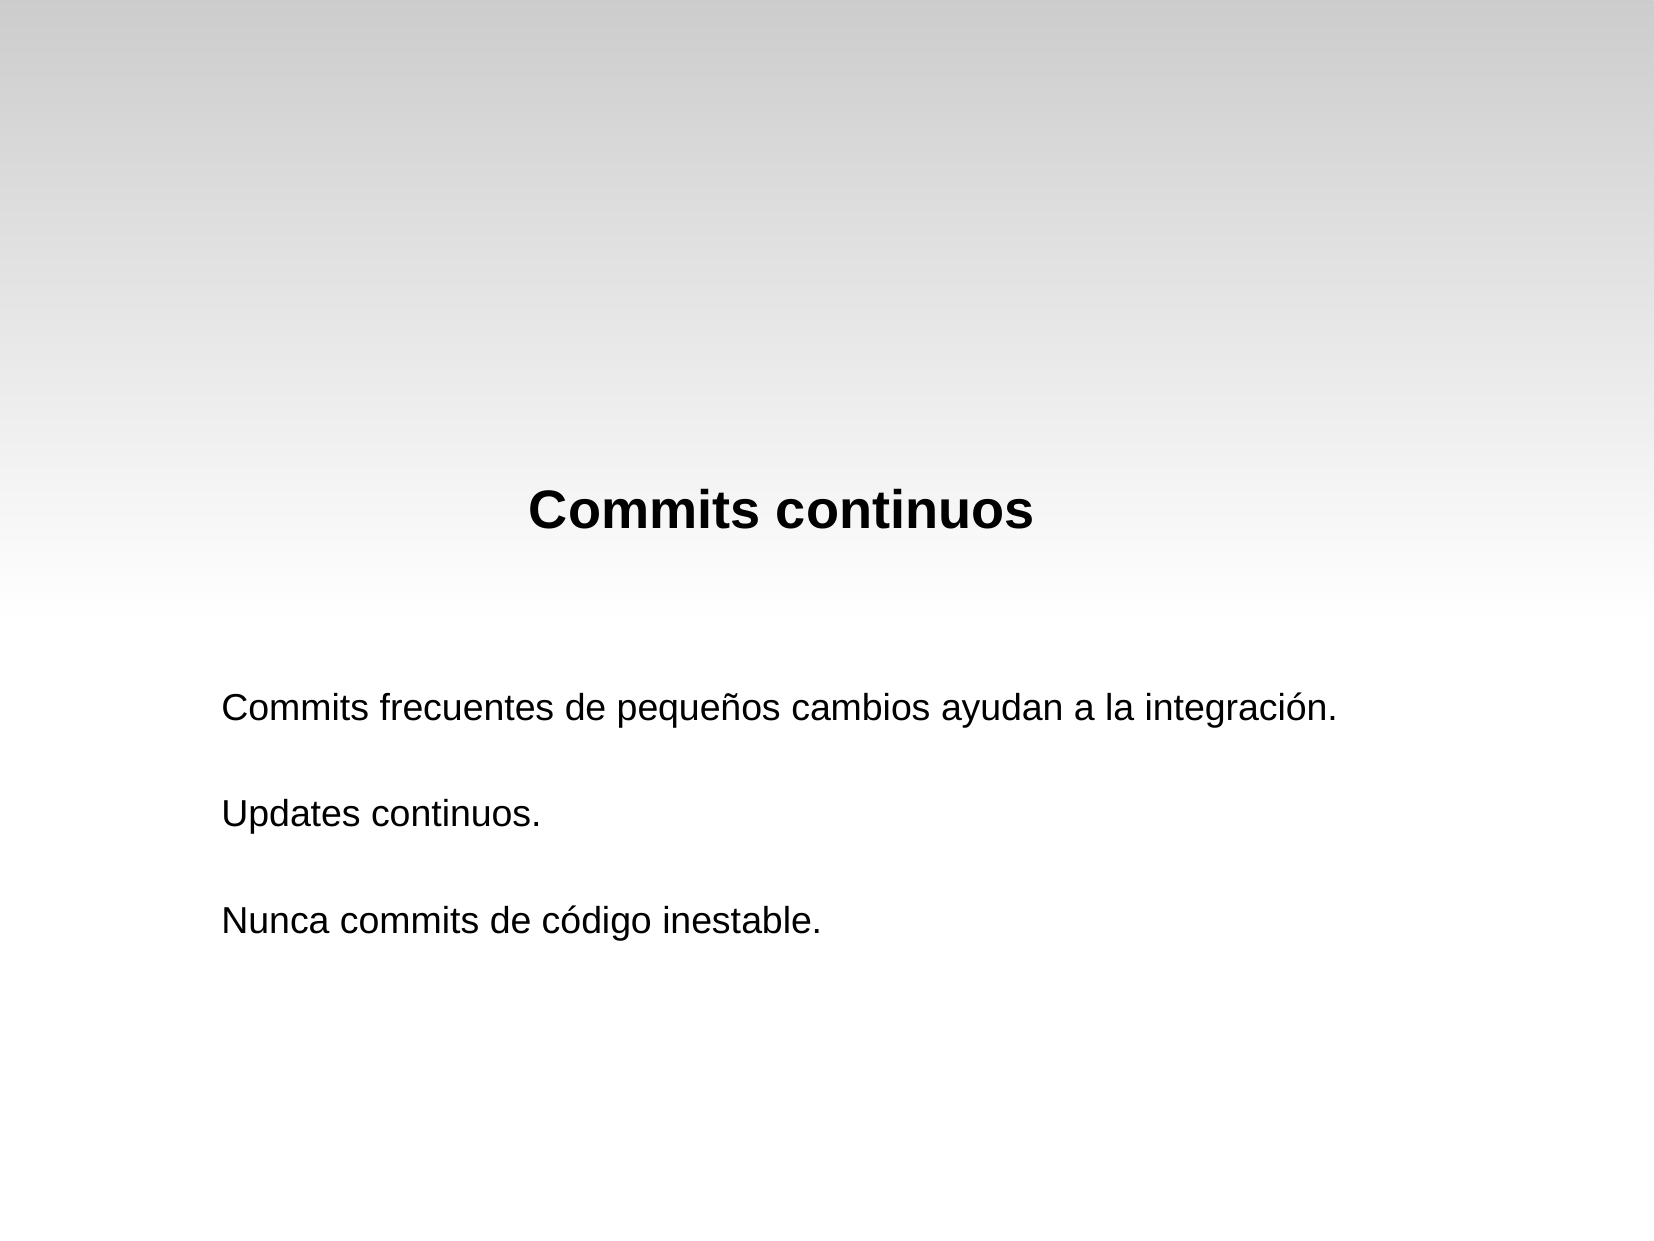

Commits continuos
Commits frecuentes de pequeños cambios ayudan a la integración.
Updates continuos.
Nunca commits de código inestable.